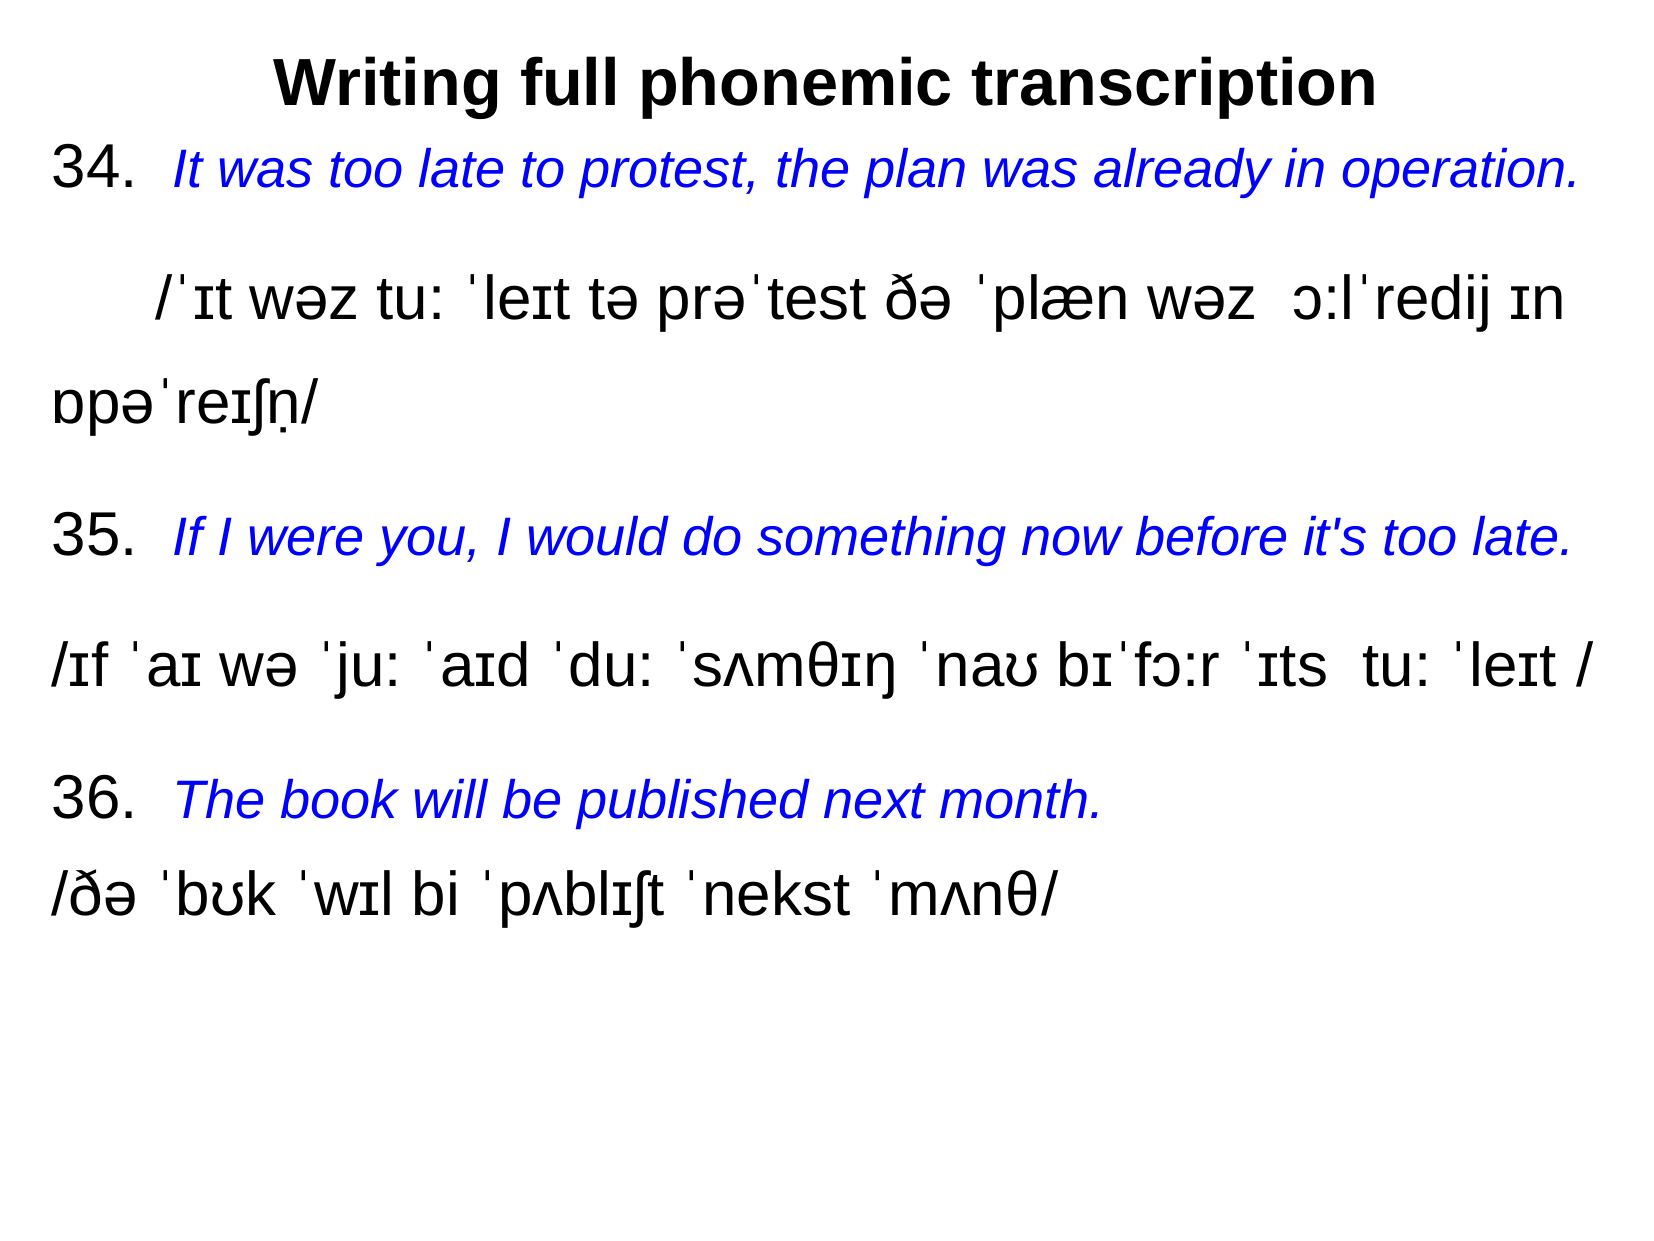

# Writing full phonemic transcription
34. It was too late to protest, the plan was already in operation.
 /ˈɪt wəz tu: ˈleɪt tə prəˈtest ðə ˈplæn wəz ɔ:lˈredij ɪn ɒpəˈreɪʃṇ/
35. If I were you, I would do something now before it's too late.
/ɪf ˈaɪ wə ˈju: ˈaɪd ˈdu: ˈsʌmθɪŋ ˈnaʊ bɪˈfɔ:r ˈɪts tu: ˈleɪt /
36. The book will be published next month.
/ðə ˈbʊk ˈwɪl bi ˈpʌblɪʃt ˈnekst ˈmʌnθ/